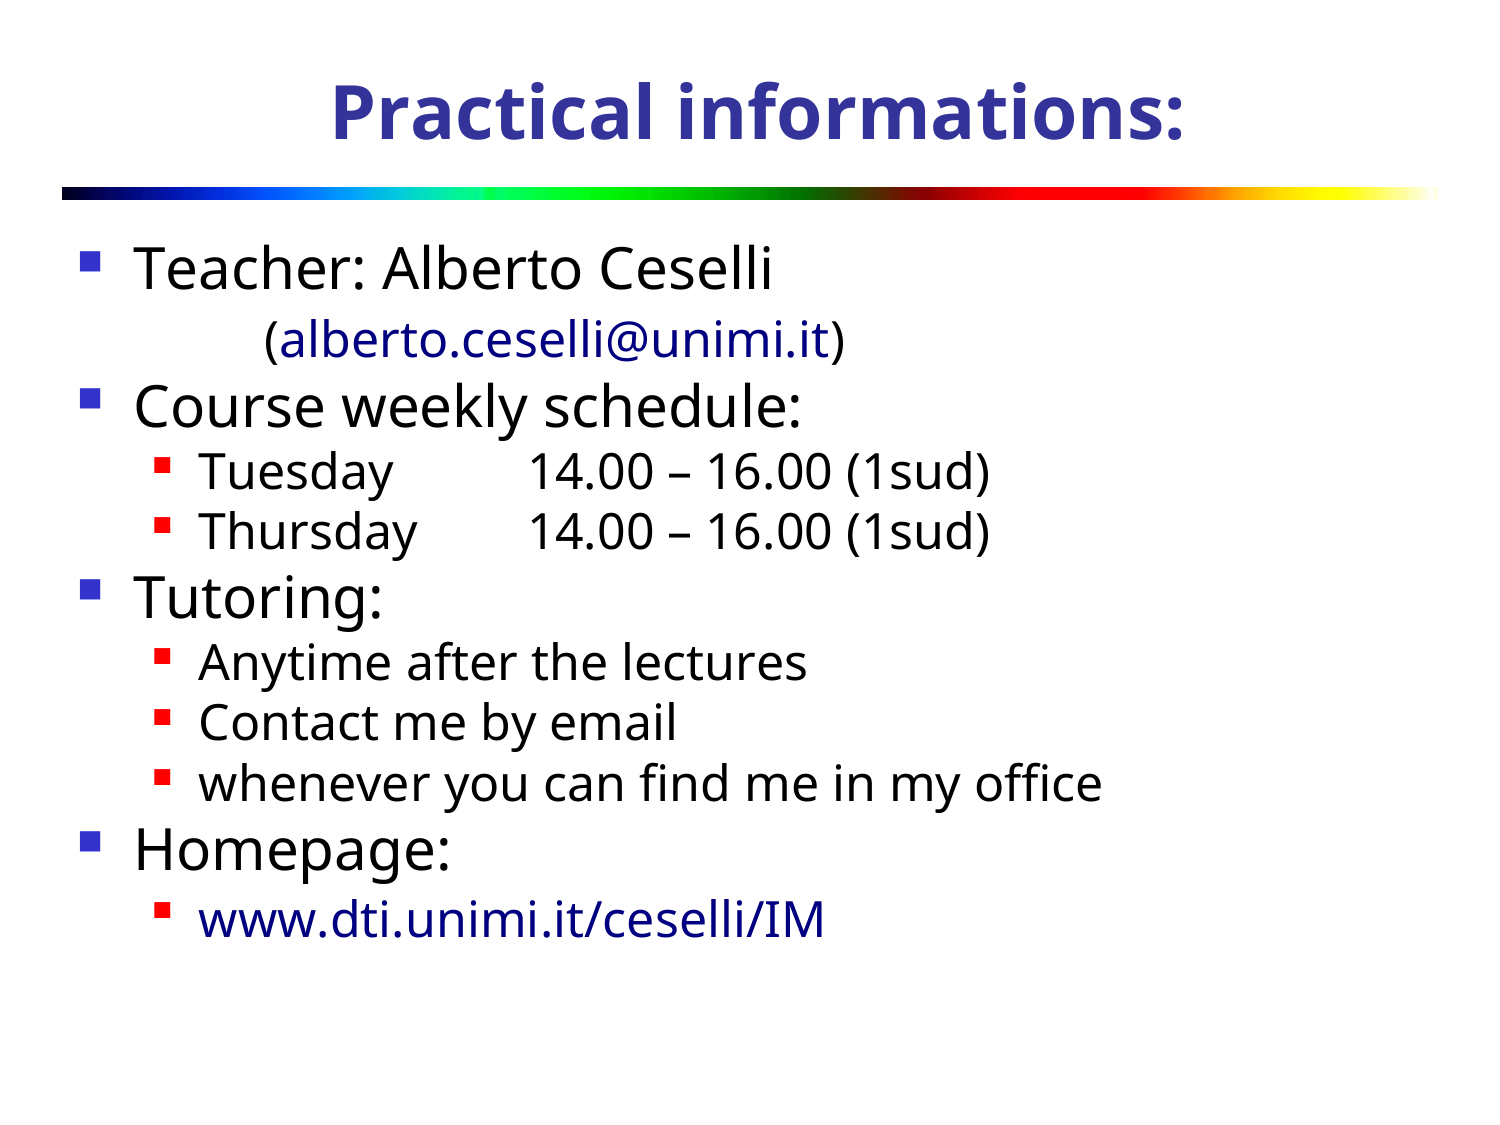

# Practical informations:
Teacher: Alberto Ceselli
(alberto.ceselli@unimi.it)
Course weekly schedule:
Tuesday	14.00 – 16.00 (1sud)
Thursday	14.00 – 16.00 (1sud)
Tutoring:
Anytime after the lectures
Contact me by email
whenever you can find me in my office
Homepage:
www.dti.unimi.it/ceselli/IM